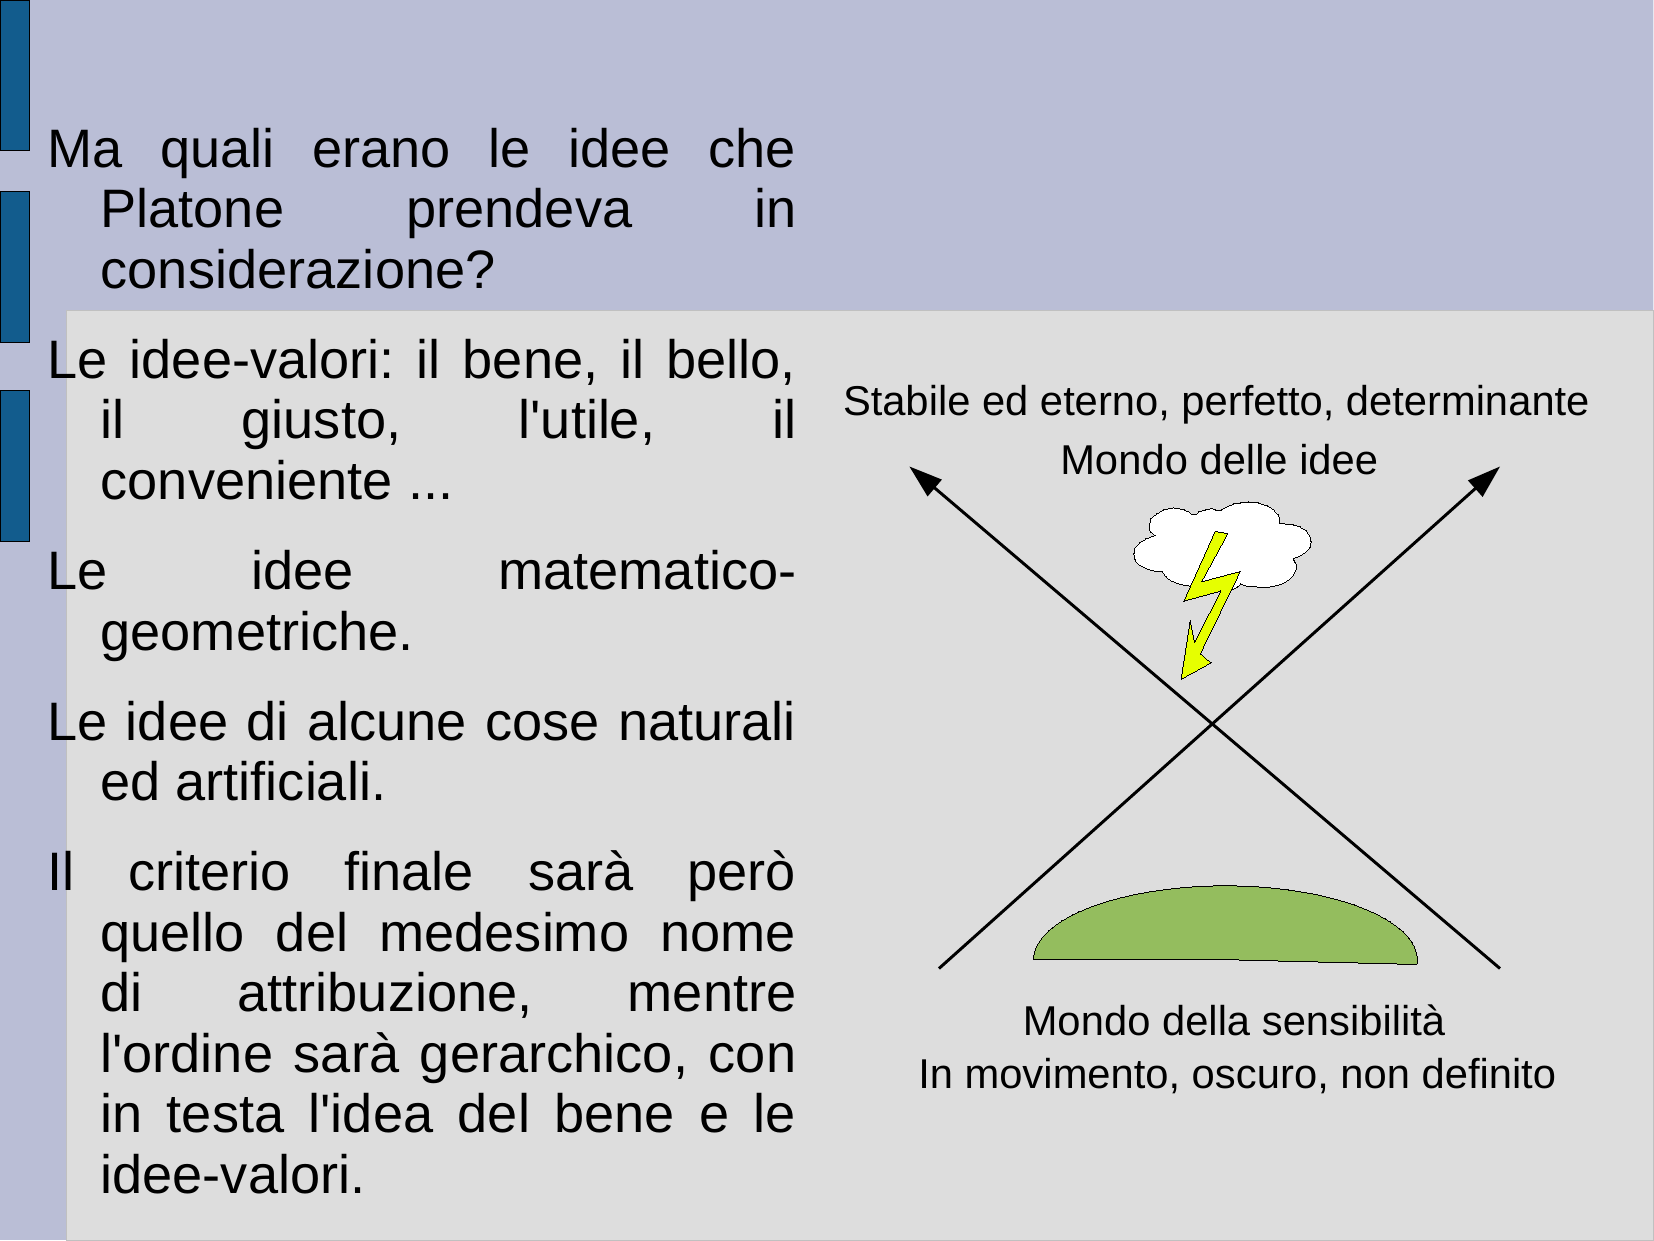

#
Ma quali erano le idee che Platone prendeva in considerazione?
Le idee-valori: il bene, il bello, il giusto, l'utile, il conveniente ...
Le idee matematico-geometriche.
Le idee di alcune cose naturali ed artificiali.
Il criterio finale sarà però quello del medesimo nome di attribuzione, mentre l'ordine sarà gerarchico, con in testa l'idea del bene e le idee-valori.
Stabile ed eterno, perfetto, determinante
Mondo delle idee
Mondo della sensibilità
In movimento, oscuro, non definito